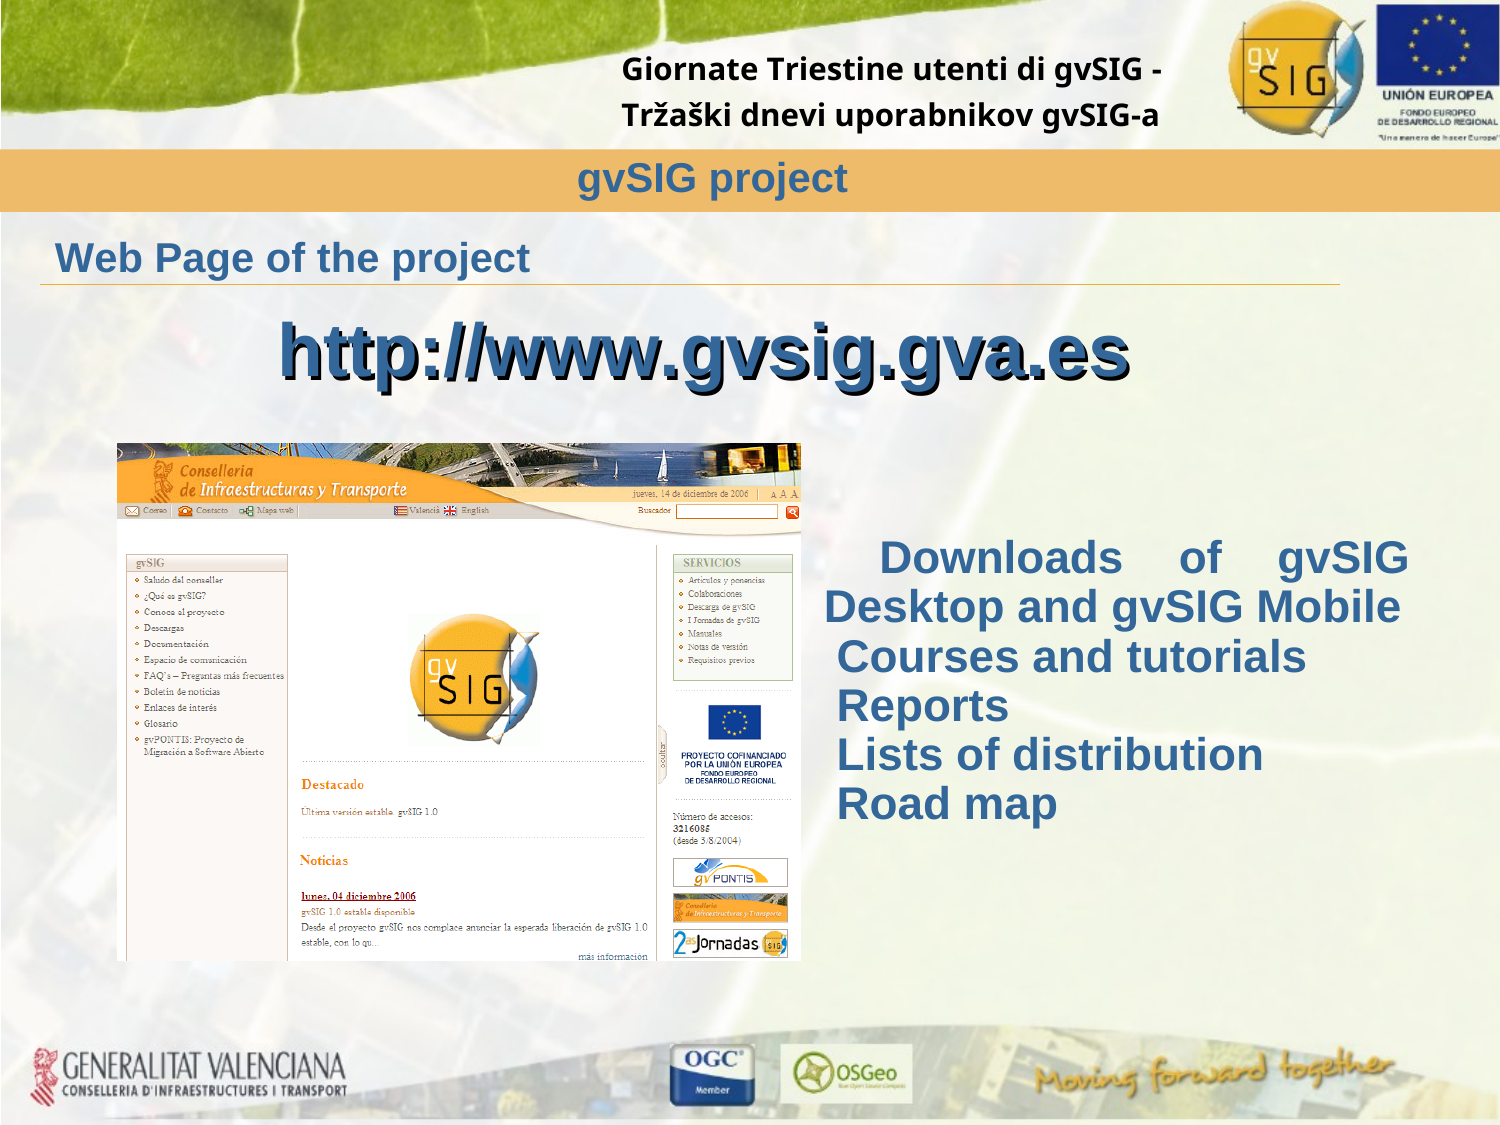

gvSIG project
Web Page of the project
http://www.gvsig.gva.es
 Downloads of gvSIG Desktop and gvSIG Mobile
 Courses and tutorials
 Reports
 Lists of distribution
 Road map